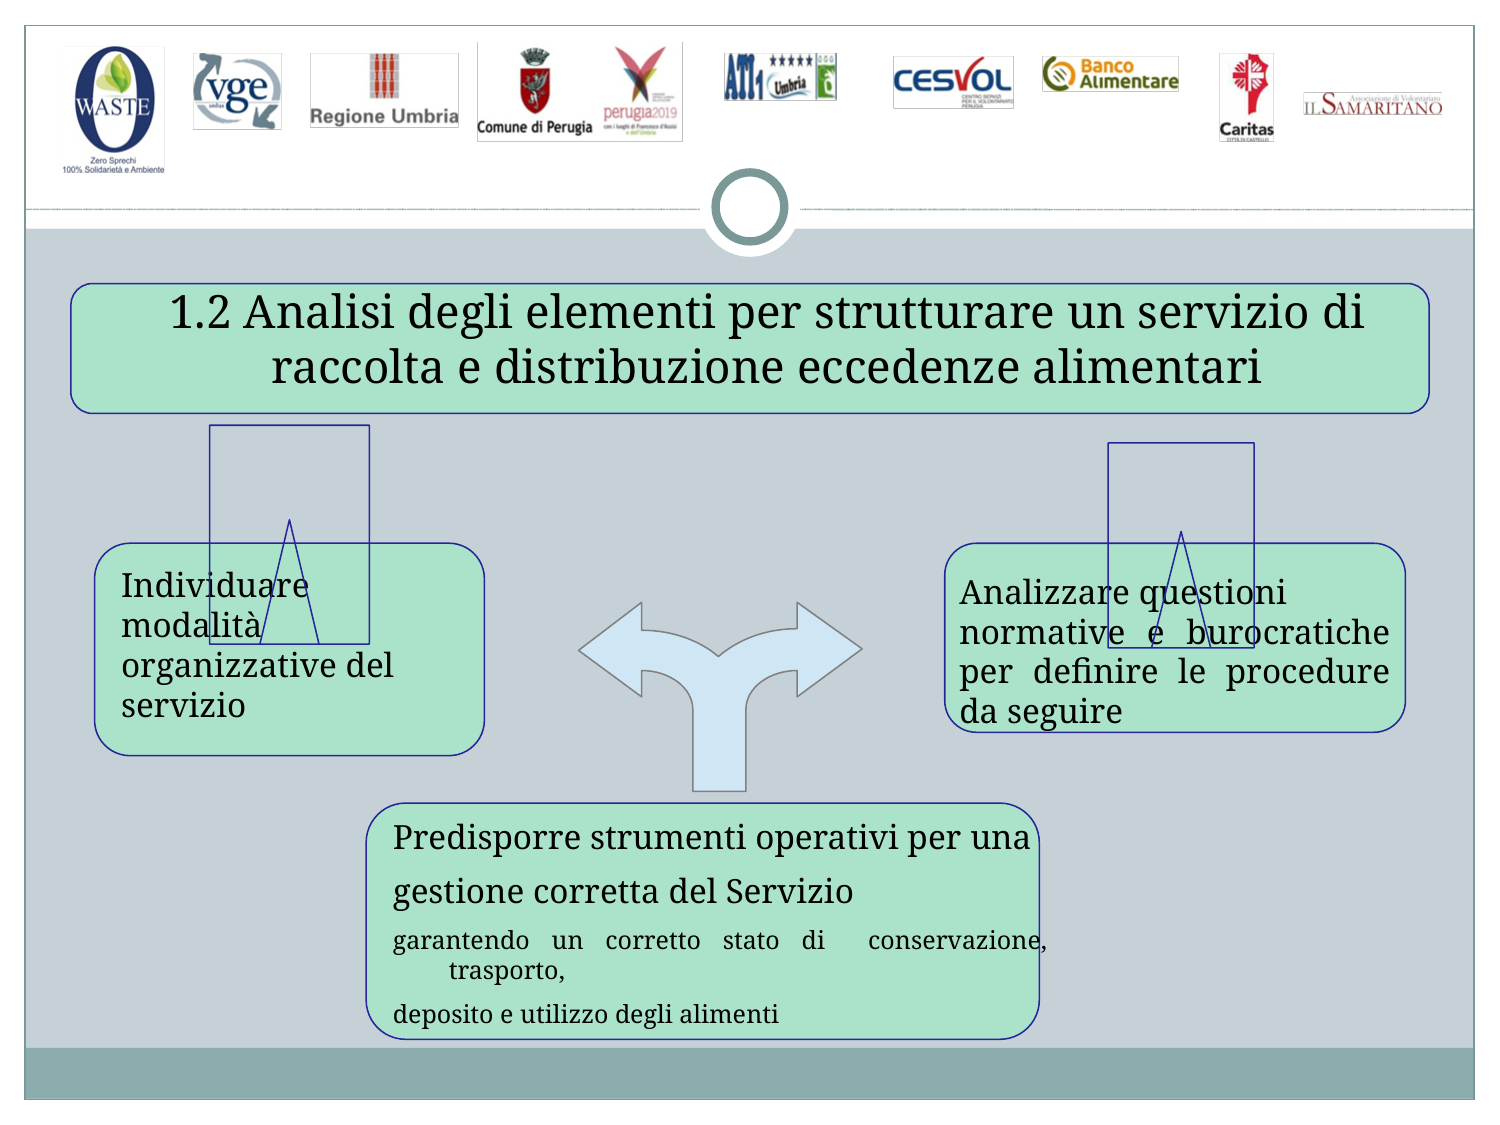

#
1.2 Analisi degli elementi per strutturare un servizio di raccolta e distribuzione eccedenze alimentari
Individuare modalità
organizzative del
servizio
Analizzare questioni
normative e burocratiche per definire le procedure da seguire
Predisporre strumenti operativi per una
gestione corretta del Servizio
garantendo un corretto stato di conservazione, trasporto,
deposito e utilizzo degli alimenti